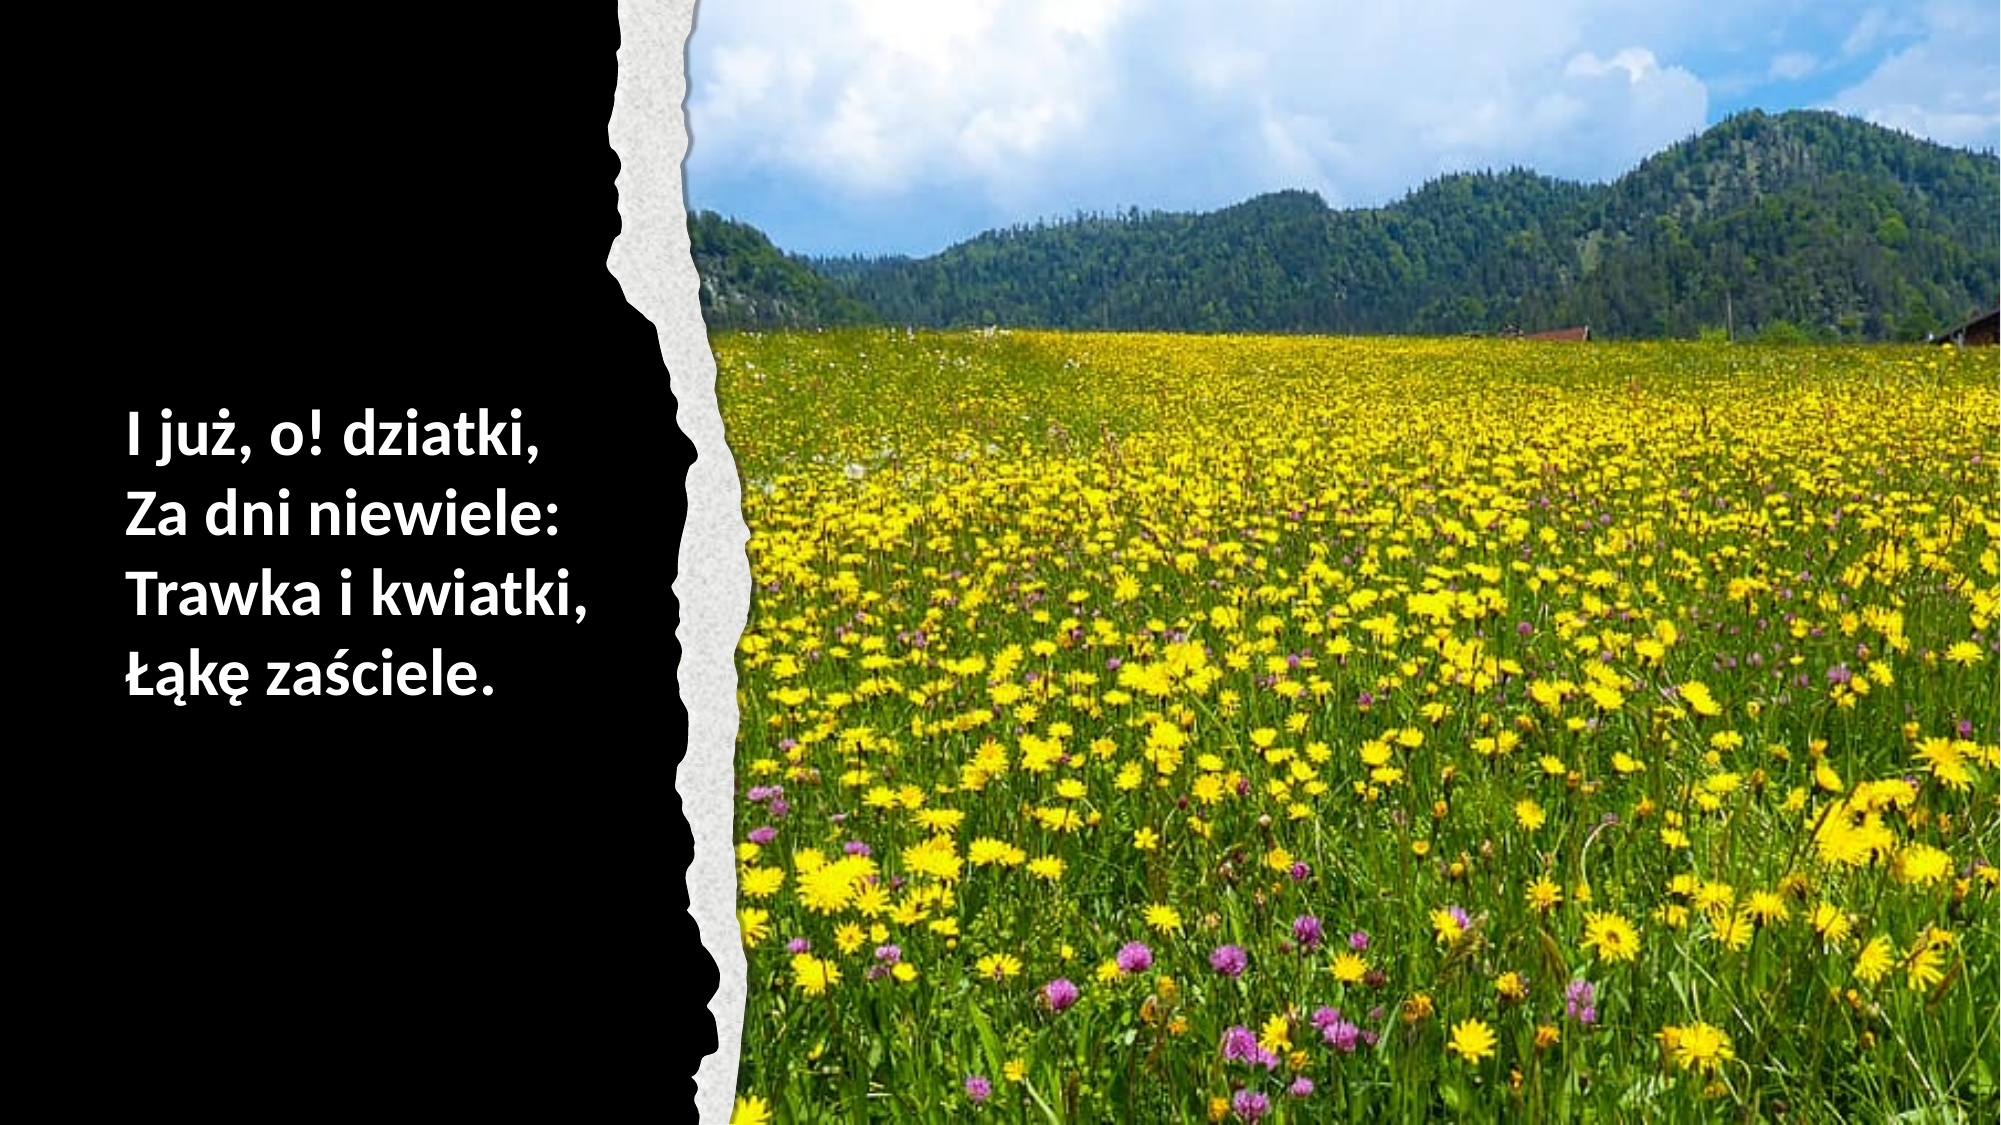

I już, o! dziat­ki,
Za dni nie­wie­le:
Traw­ka i kwiat­ki,
Łąkę za­ście­le.